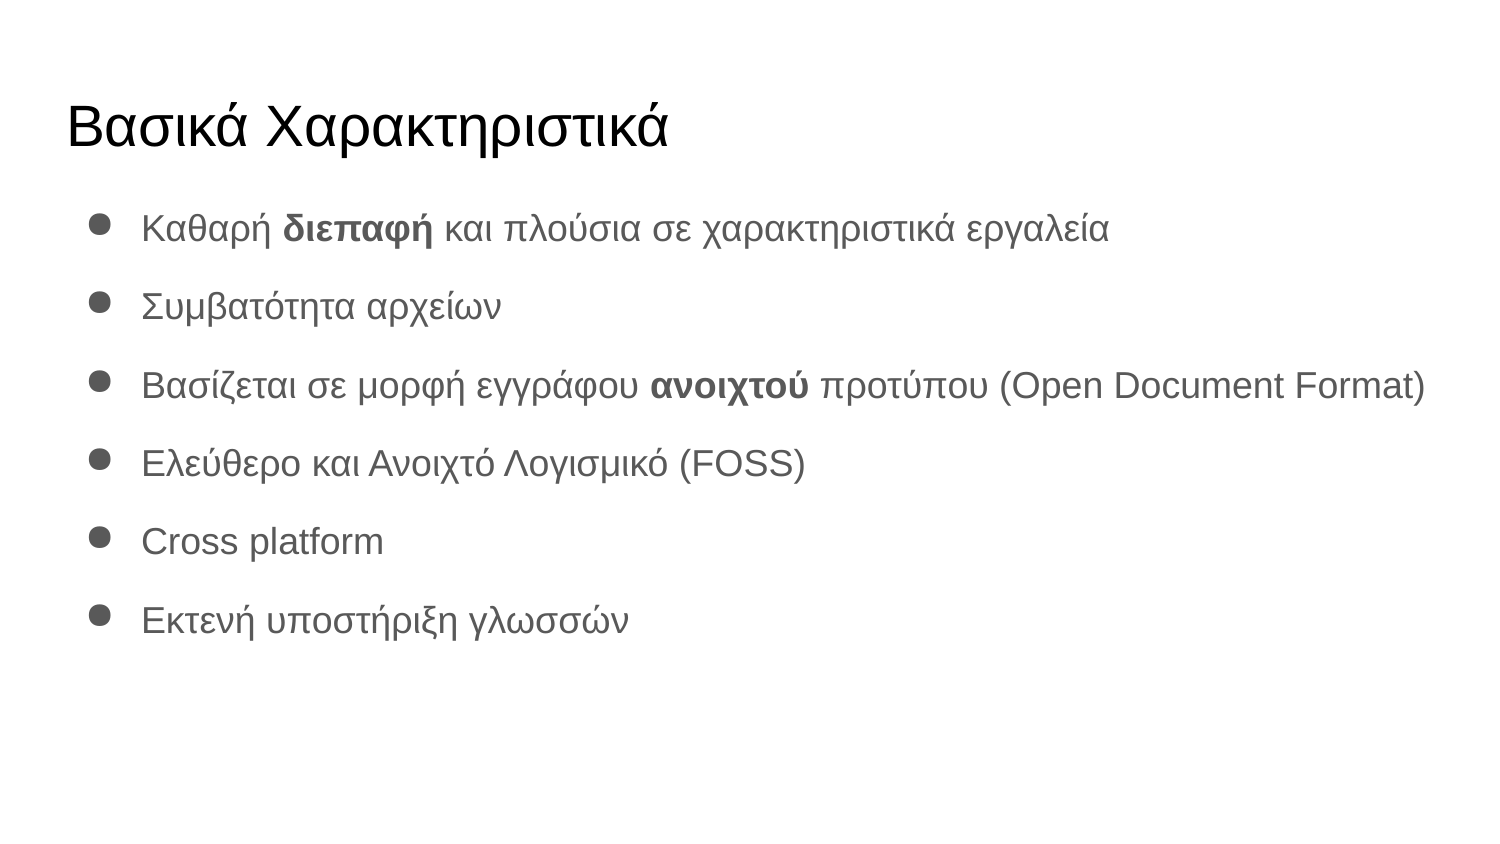

# Βασικά Χαρακτηριστικά
Καθαρή διεπαφή και πλούσια σε χαρακτηριστικά εργαλεία
Συμβατότητα αρχείων
Βασίζεται σε μορφή εγγράφου ανοιχτού προτύπου (Open Document Format)
Ελεύθερο και Ανοιχτό Λογισμικό (FOSS)
Cross platform
Εκτενή υποστήριξη γλωσσών